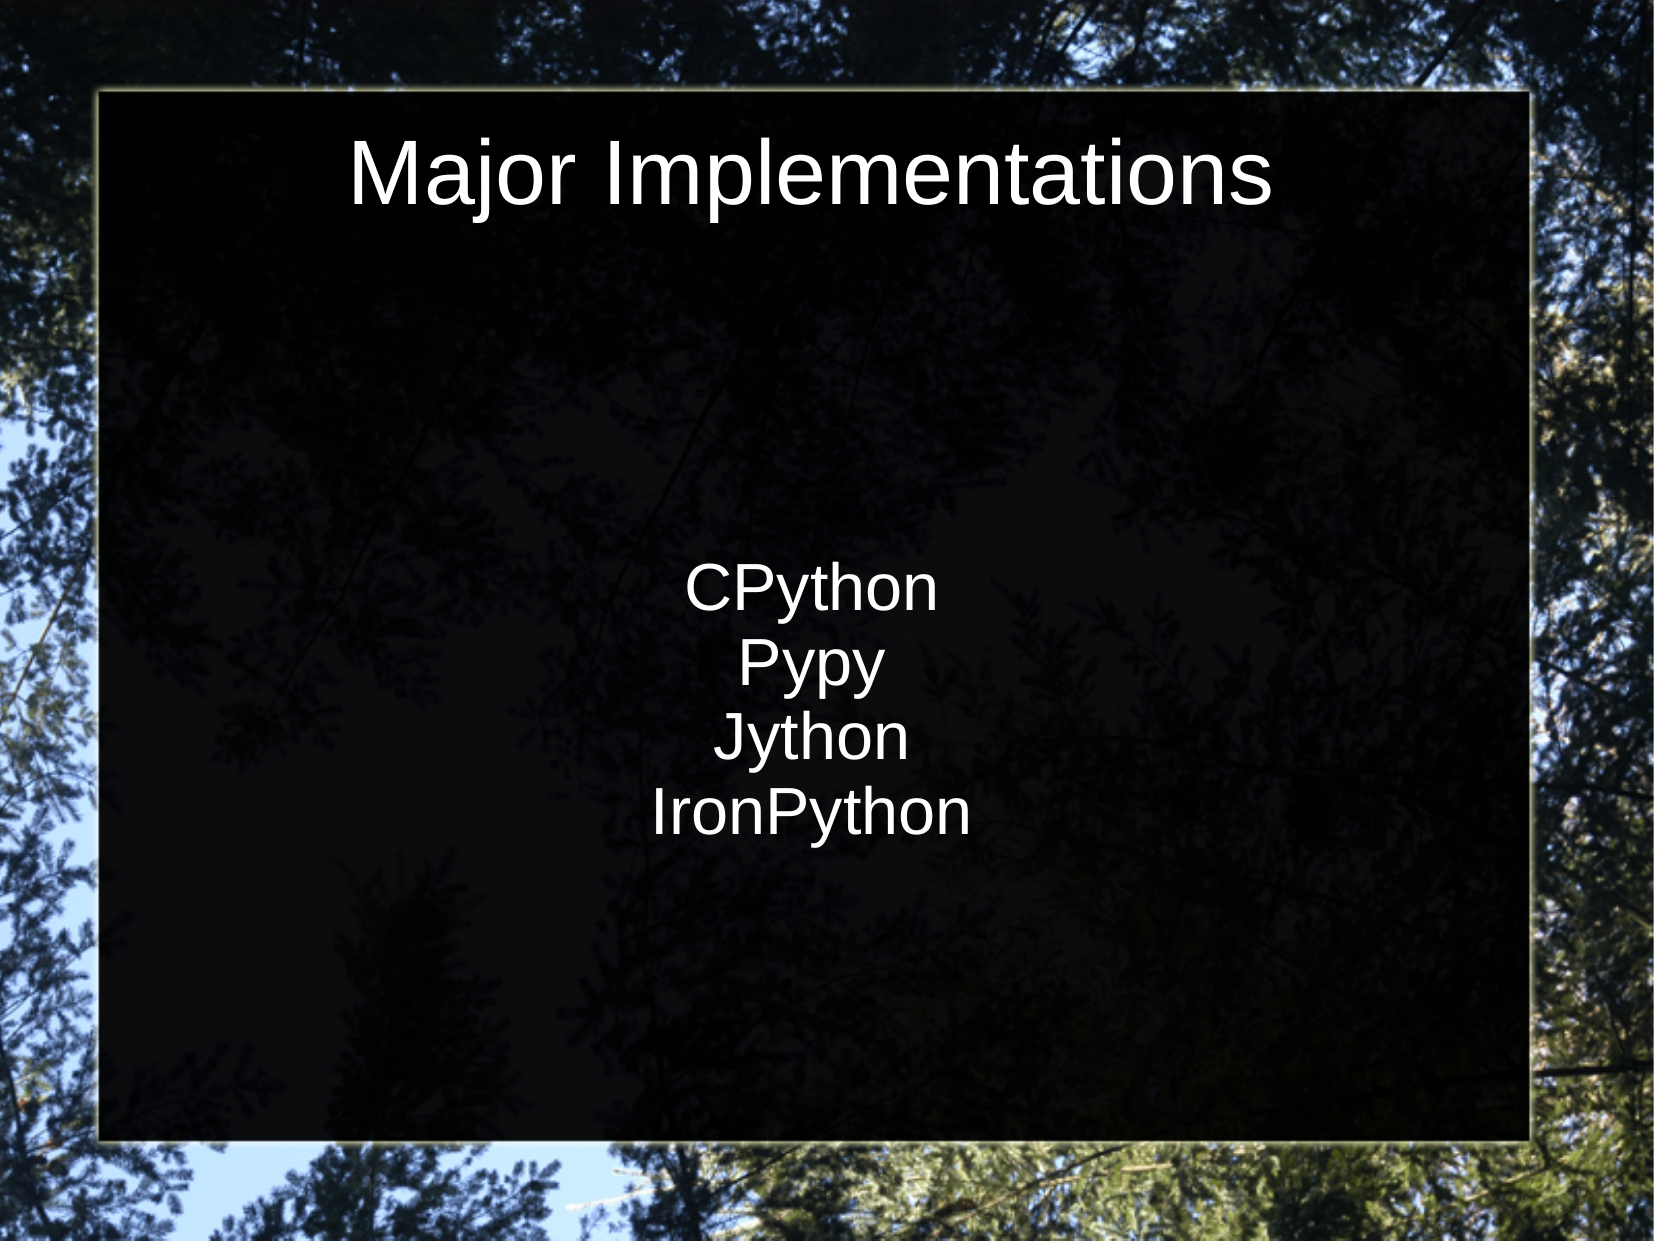

# Major Implementations
CPython
Pypy
Jython
IronPython